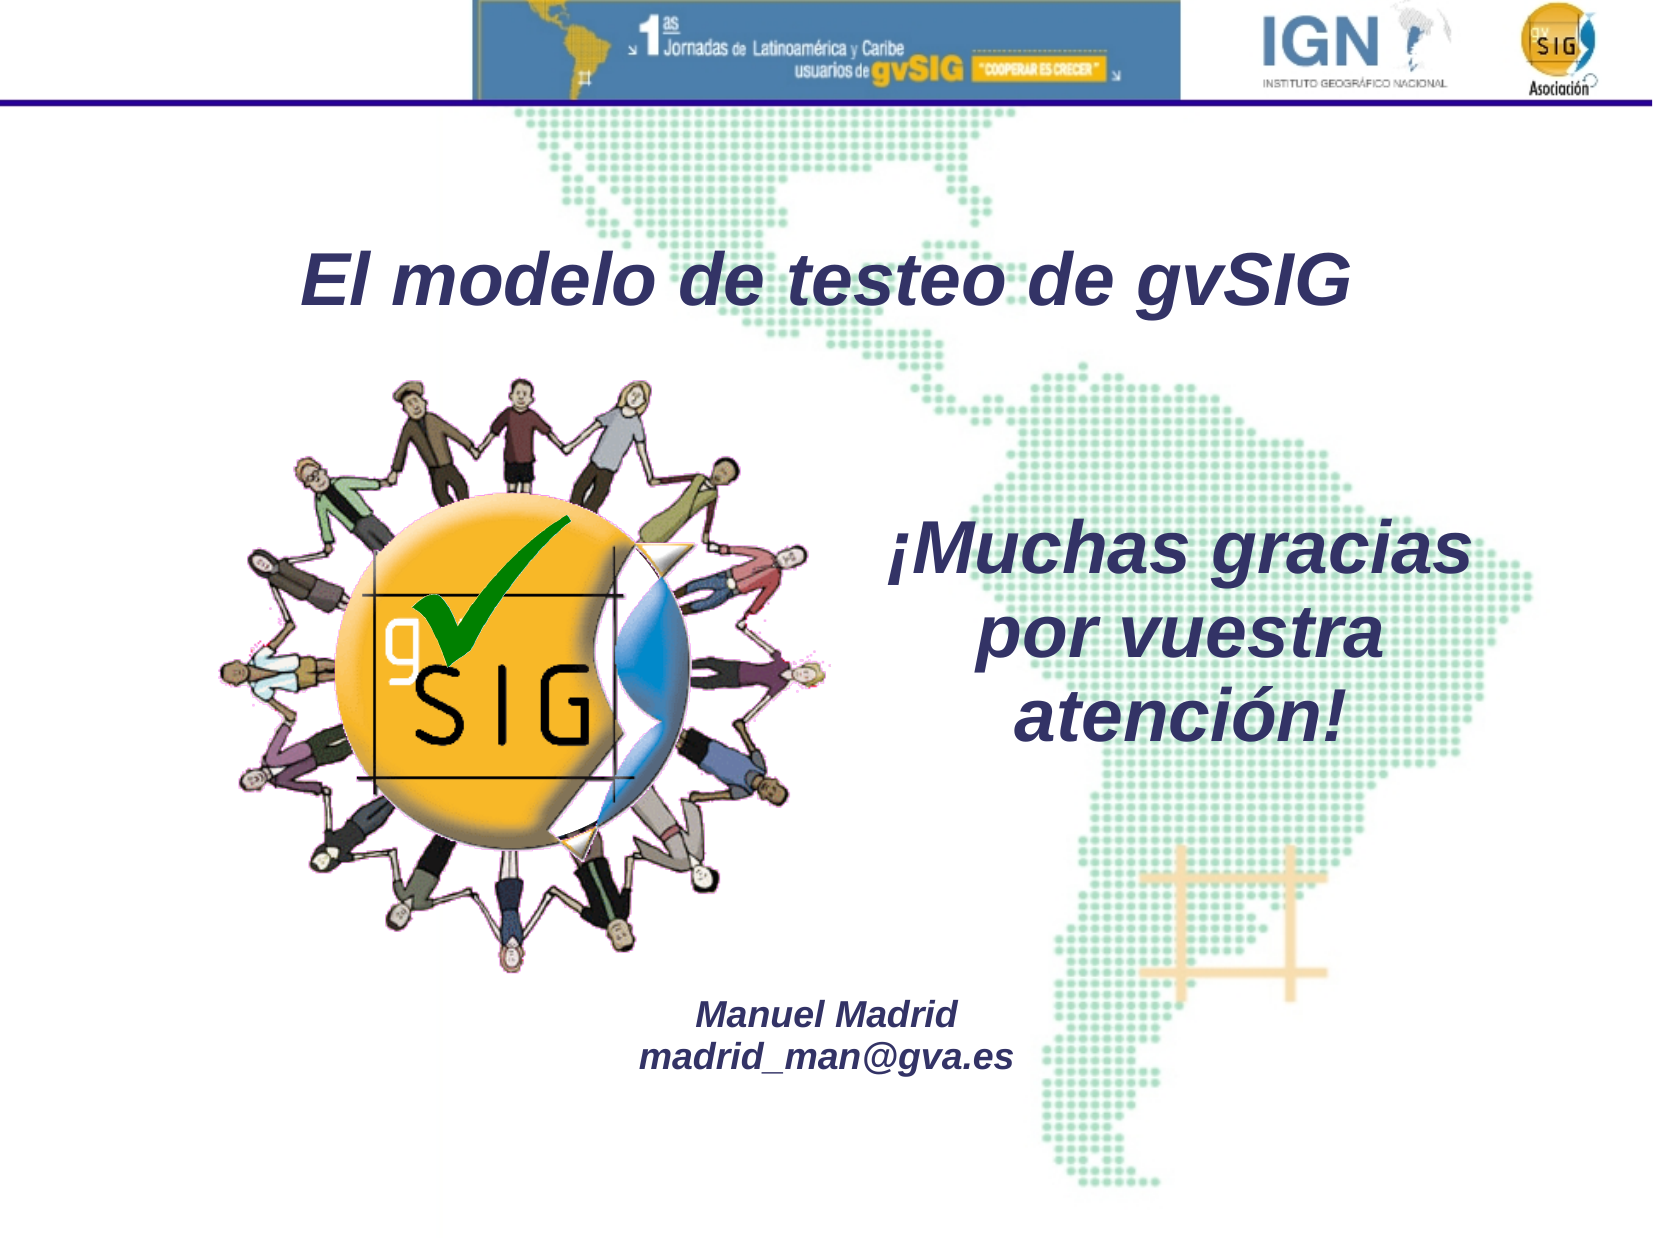

El modelo de testeo de gvSIG
¡Muchas gracias por vuestra atención!
Manuel Madrid
madrid_man@gva.es